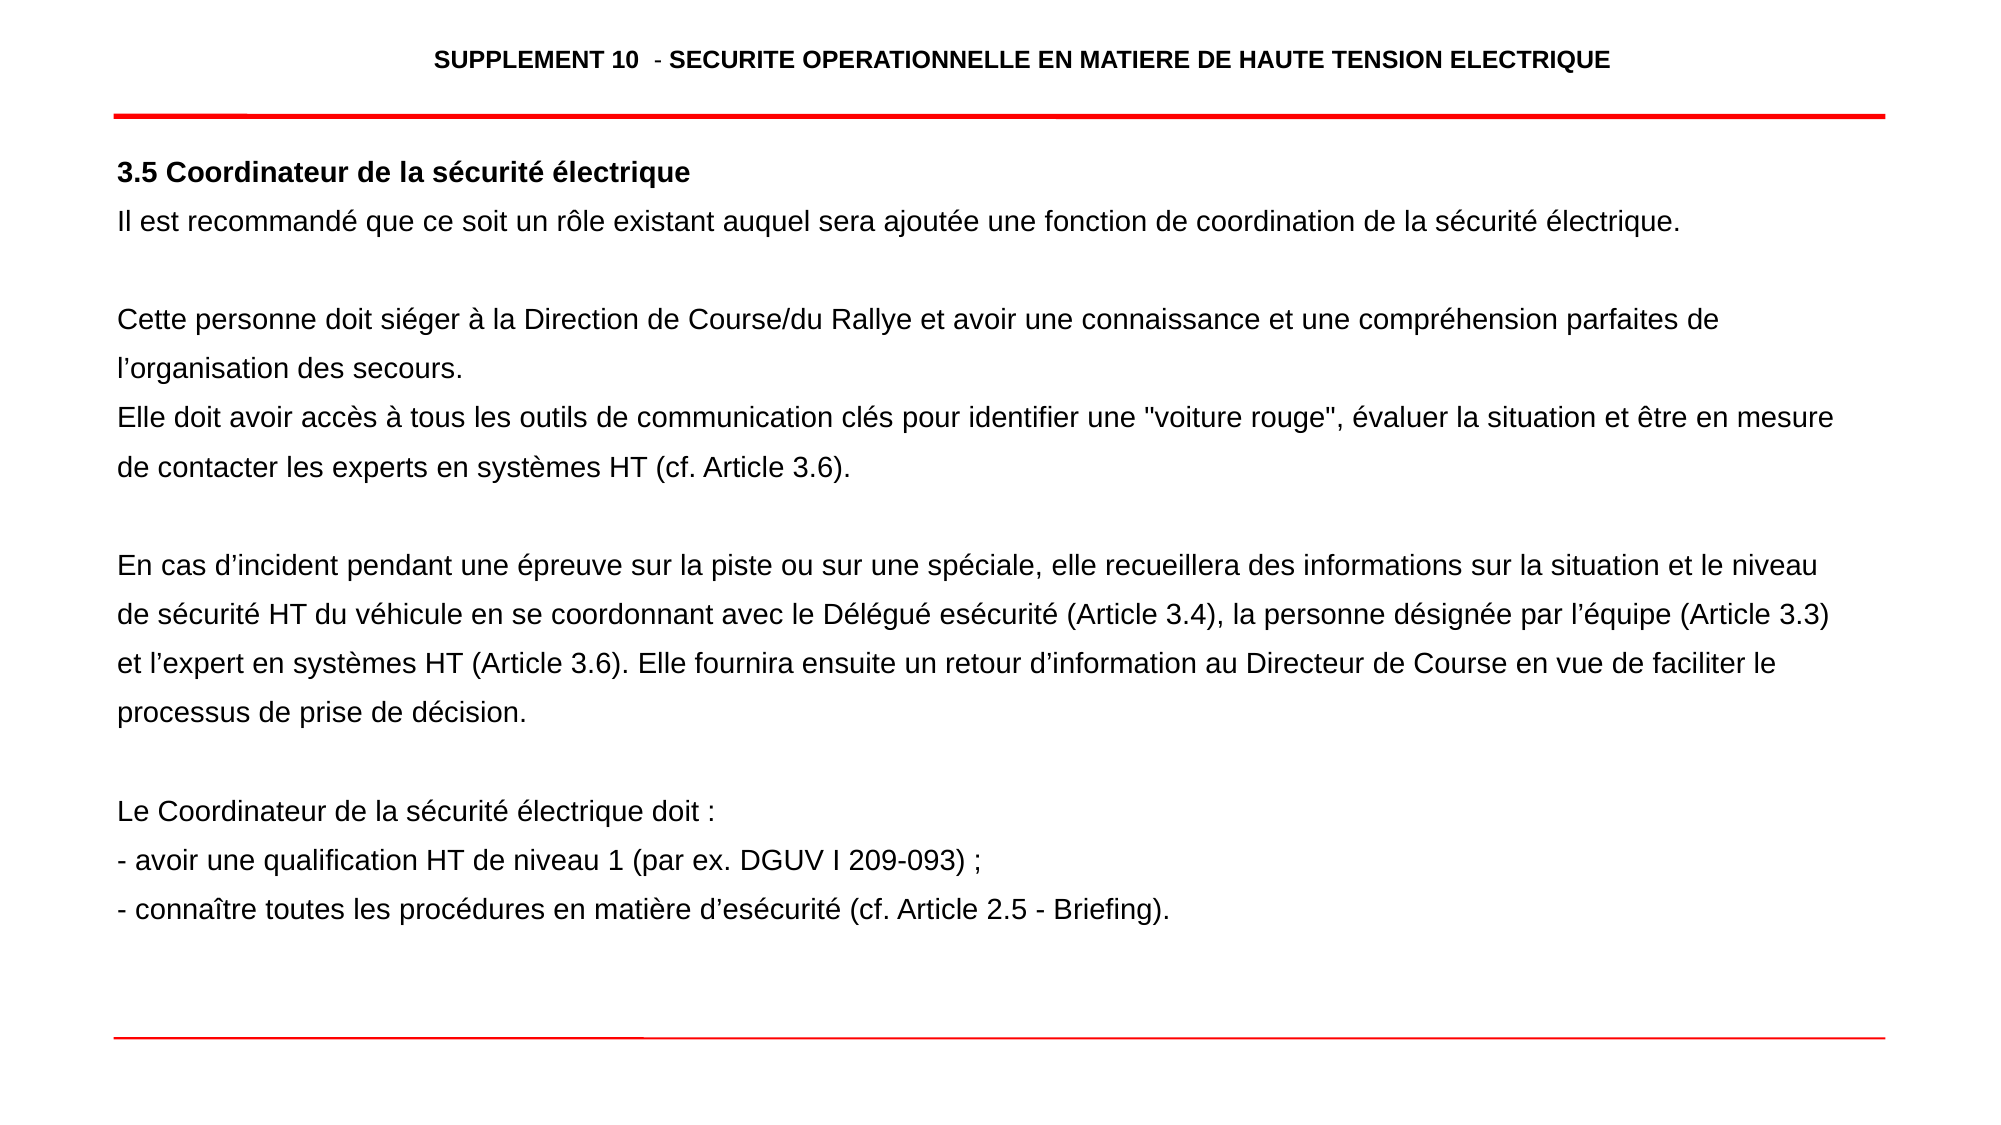

SUPPLEMENT 10 - SECURITE OPERATIONNELLE EN MATIERE DE HAUTE TENSION ELECTRIQUE
3.5 Coordinateur de la sécurité électrique
Il est recommandé que ce soit un rôle existant auquel sera ajoutée une fonction de coordination de la sécurité électrique.
Cette personne doit siéger à la Direction de Course/du Rallye et avoir une connaissance et une compréhension parfaites de l’organisation des secours.
Elle doit avoir accès à tous les outils de communication clés pour identifier une "voiture rouge", évaluer la situation et être en mesure de contacter les experts en systèmes HT (cf. Article 3.6).
En cas d’incident pendant une épreuve sur la piste ou sur une spéciale, elle recueillera des informations sur la situation et le niveau de sécurité HT du véhicule en se coordonnant avec le Délégué esécurité (Article 3.4), la personne désignée par l’équipe (Article 3.3) et l’expert en systèmes HT (Article 3.6). Elle fournira ensuite un retour d’information au Directeur de Course en vue de faciliter le processus de prise de décision.
Le Coordinateur de la sécurité électrique doit :
- avoir une qualification HT de niveau 1 (par ex. DGUV I 209-093) ;
- connaître toutes les procédures en matière d’esécurité (cf. Article 2.5 - Briefing).